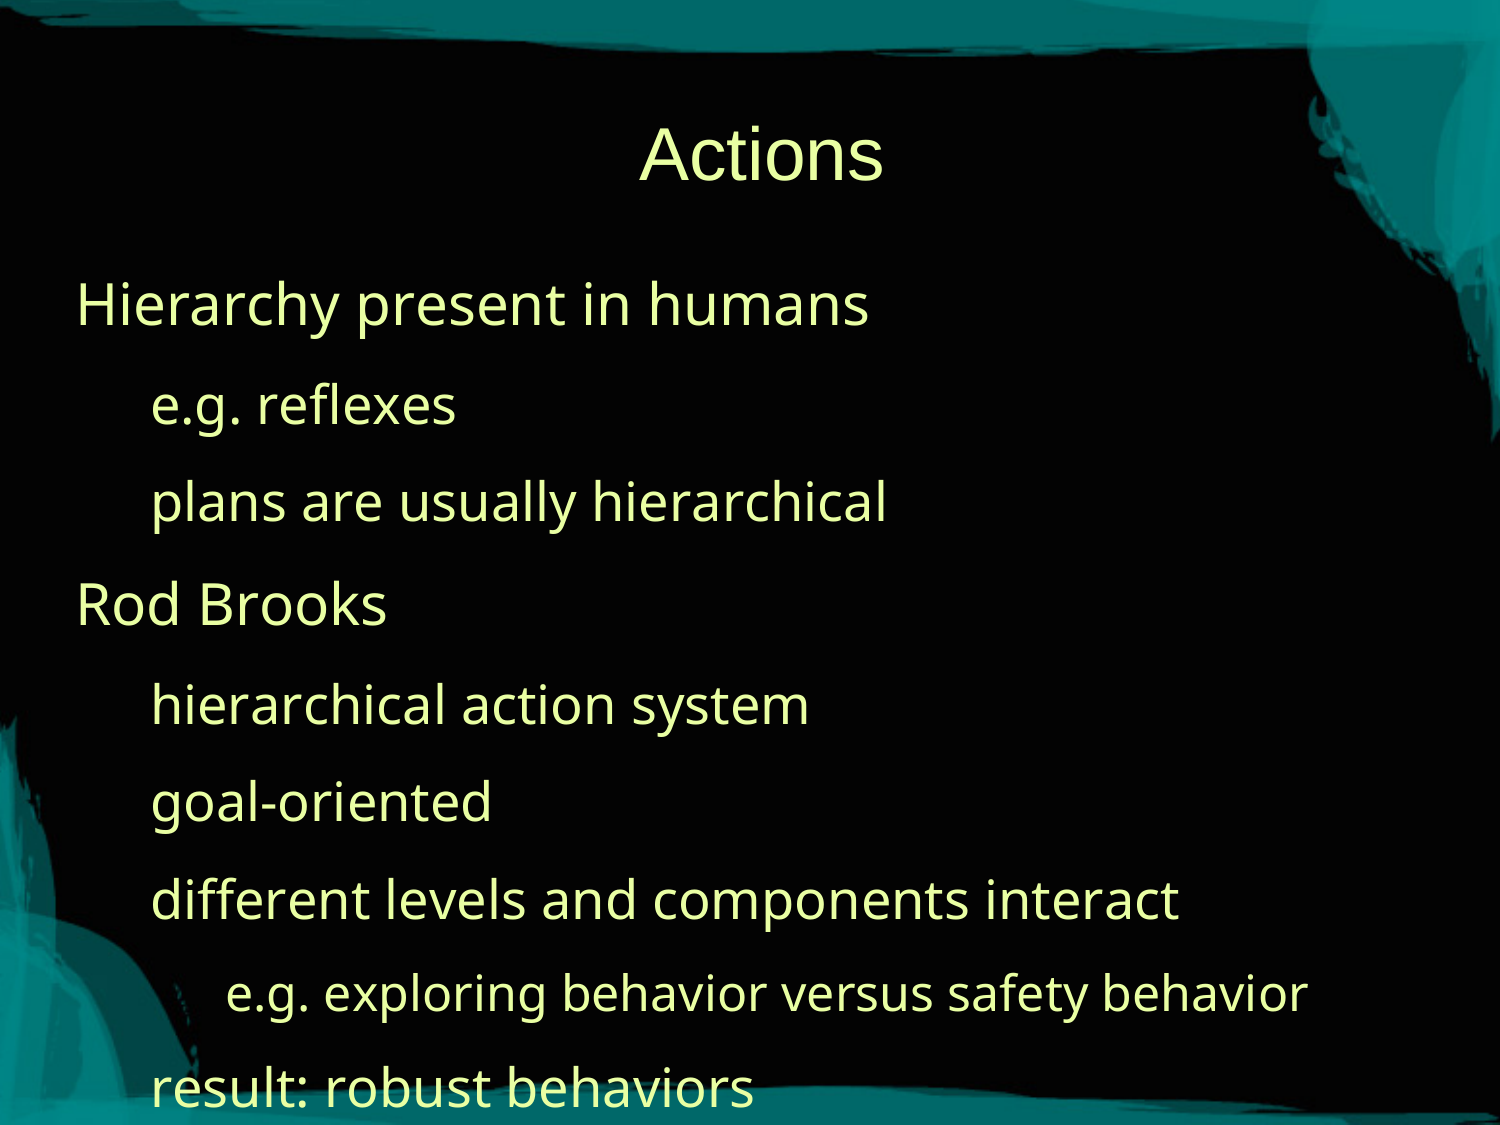

# Actions
Hierarchy present in humans
e.g. reflexes
plans are usually hierarchical
Rod Brooks
hierarchical action system
goal-oriented
different levels and components interact
e.g. exploring behavior versus safety behavior
result: robust behaviors